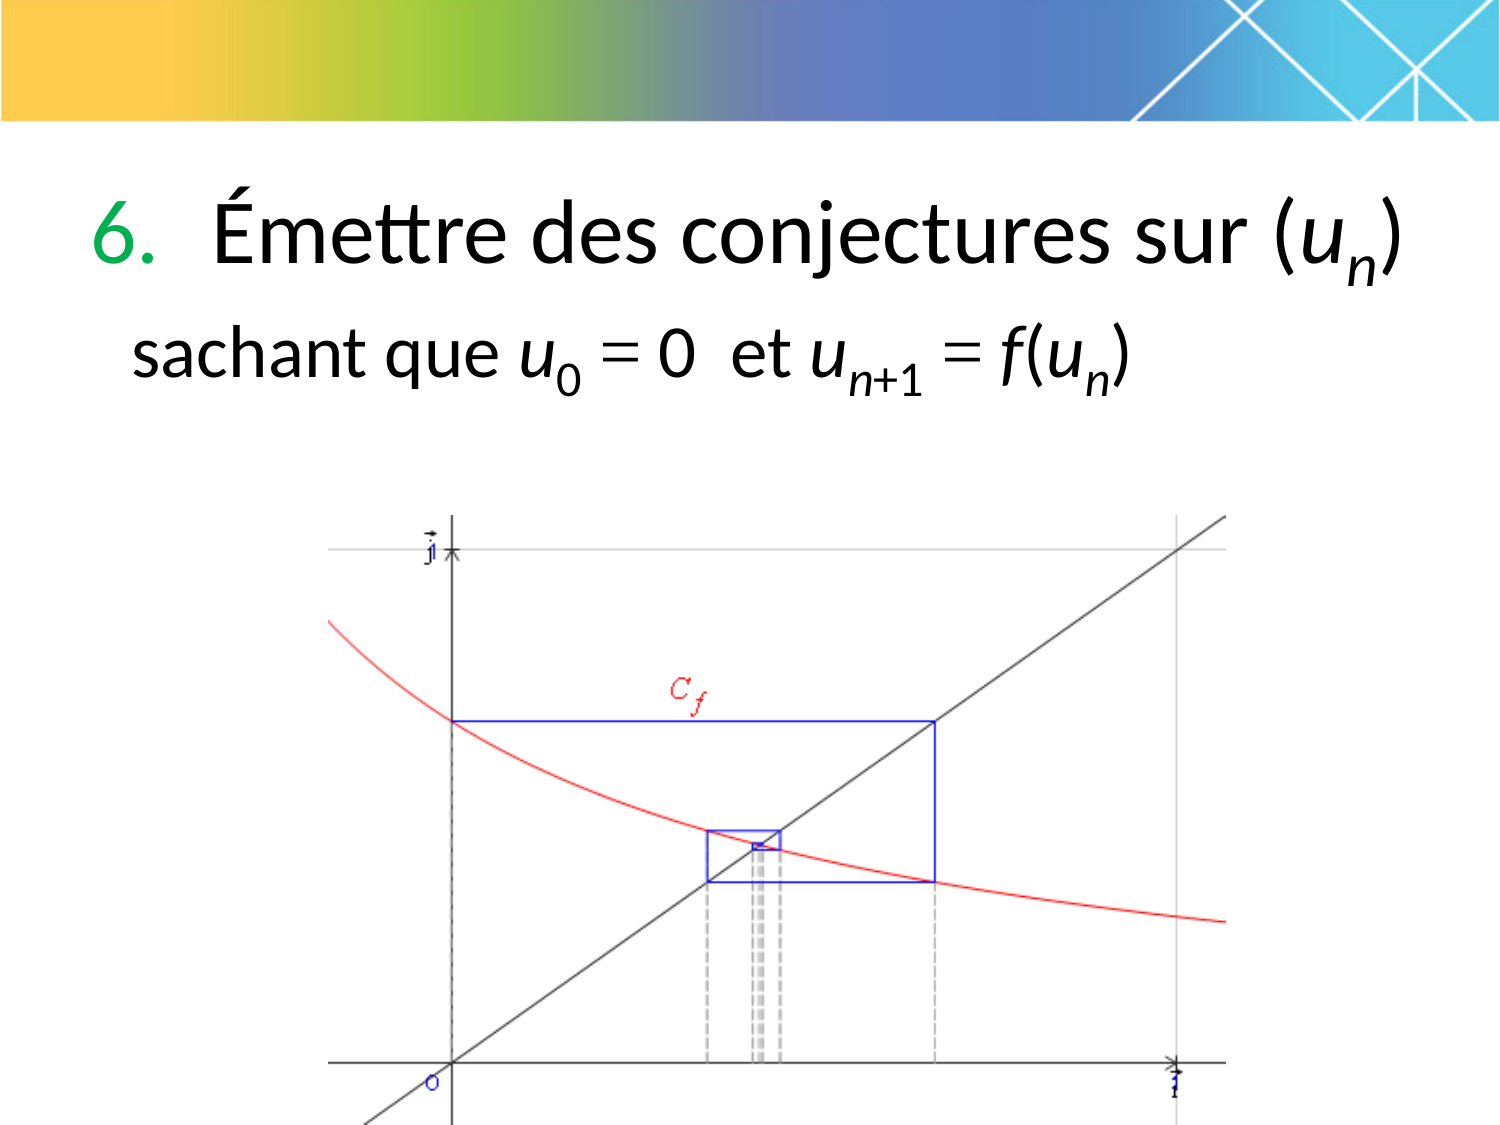

# Émettre des conjectures sur (un)
sachant que u0 = 0 et un+1 = f(un)